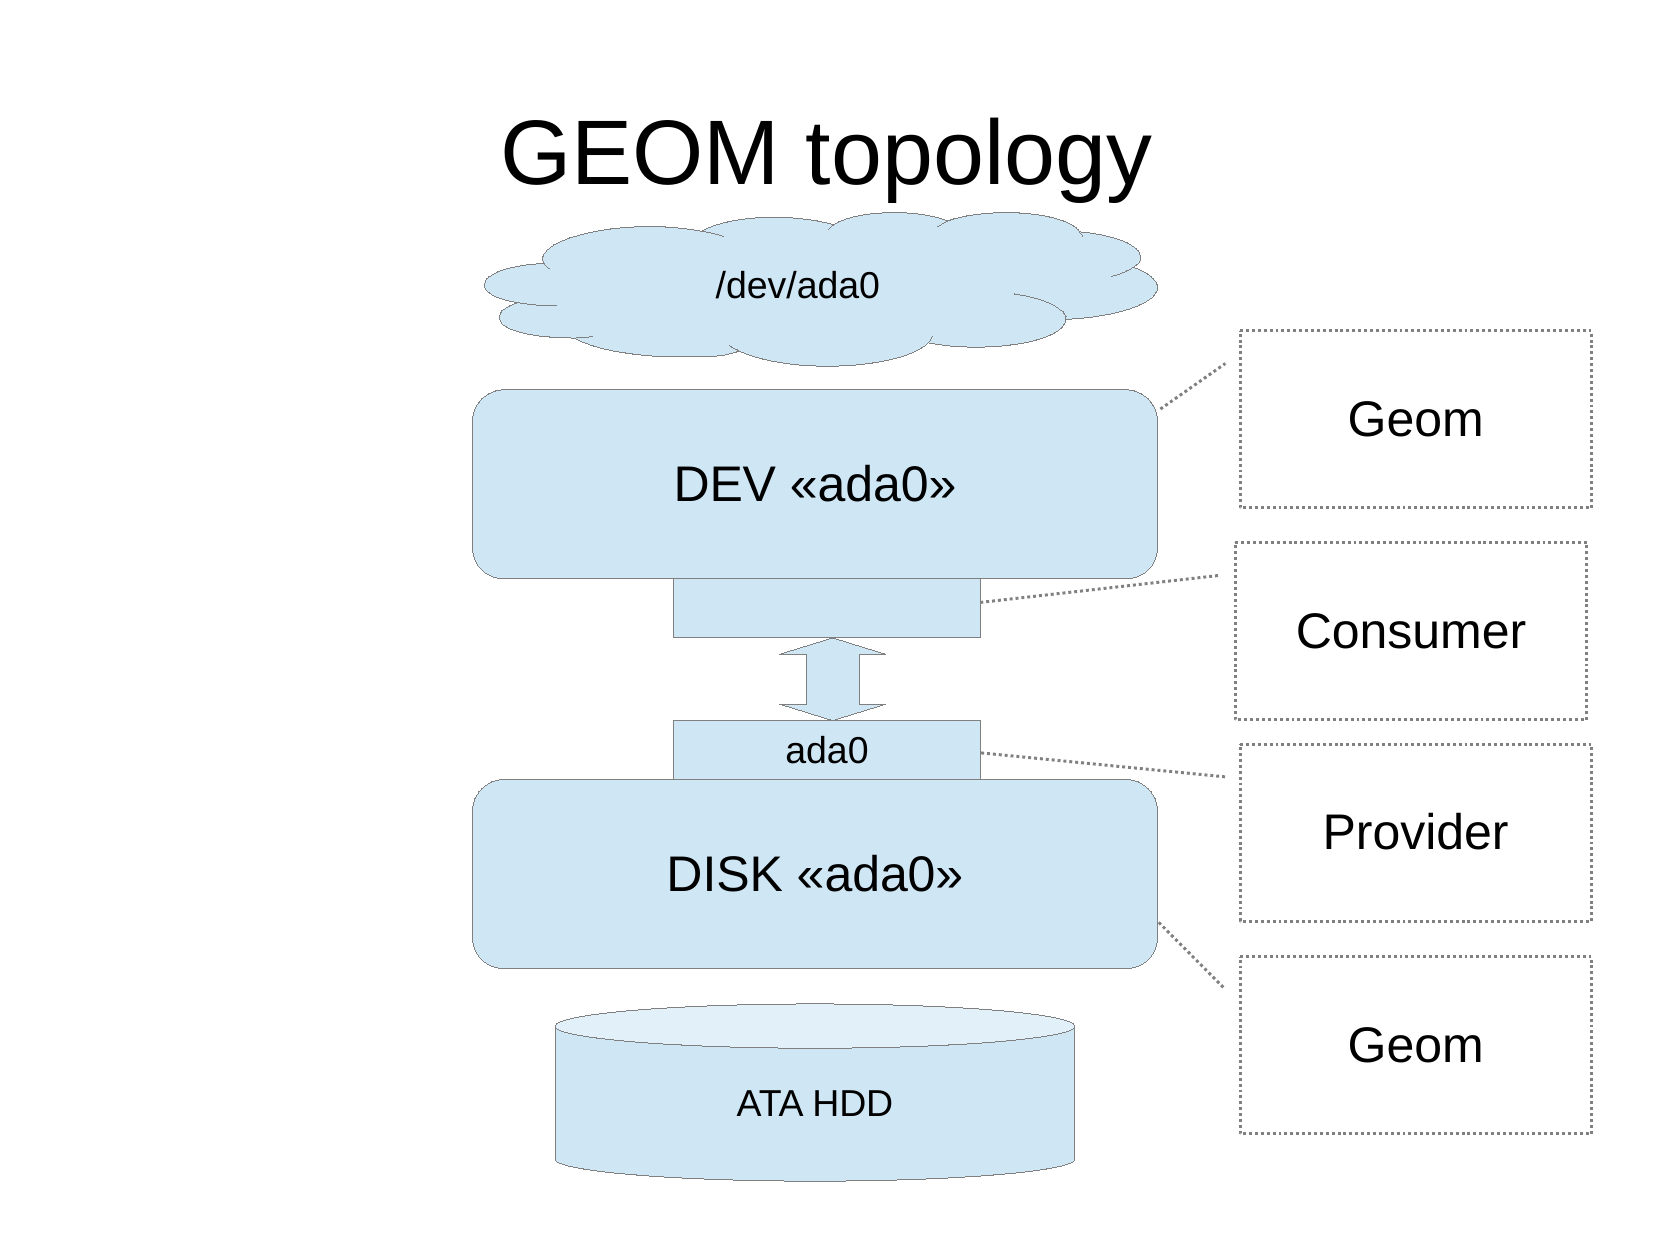

# GEOM topology
/dev/ada0
Geom
DEV «ada0»
Consumer
ada0
Provider
DISK «ada0»
Geom
ATA HDD